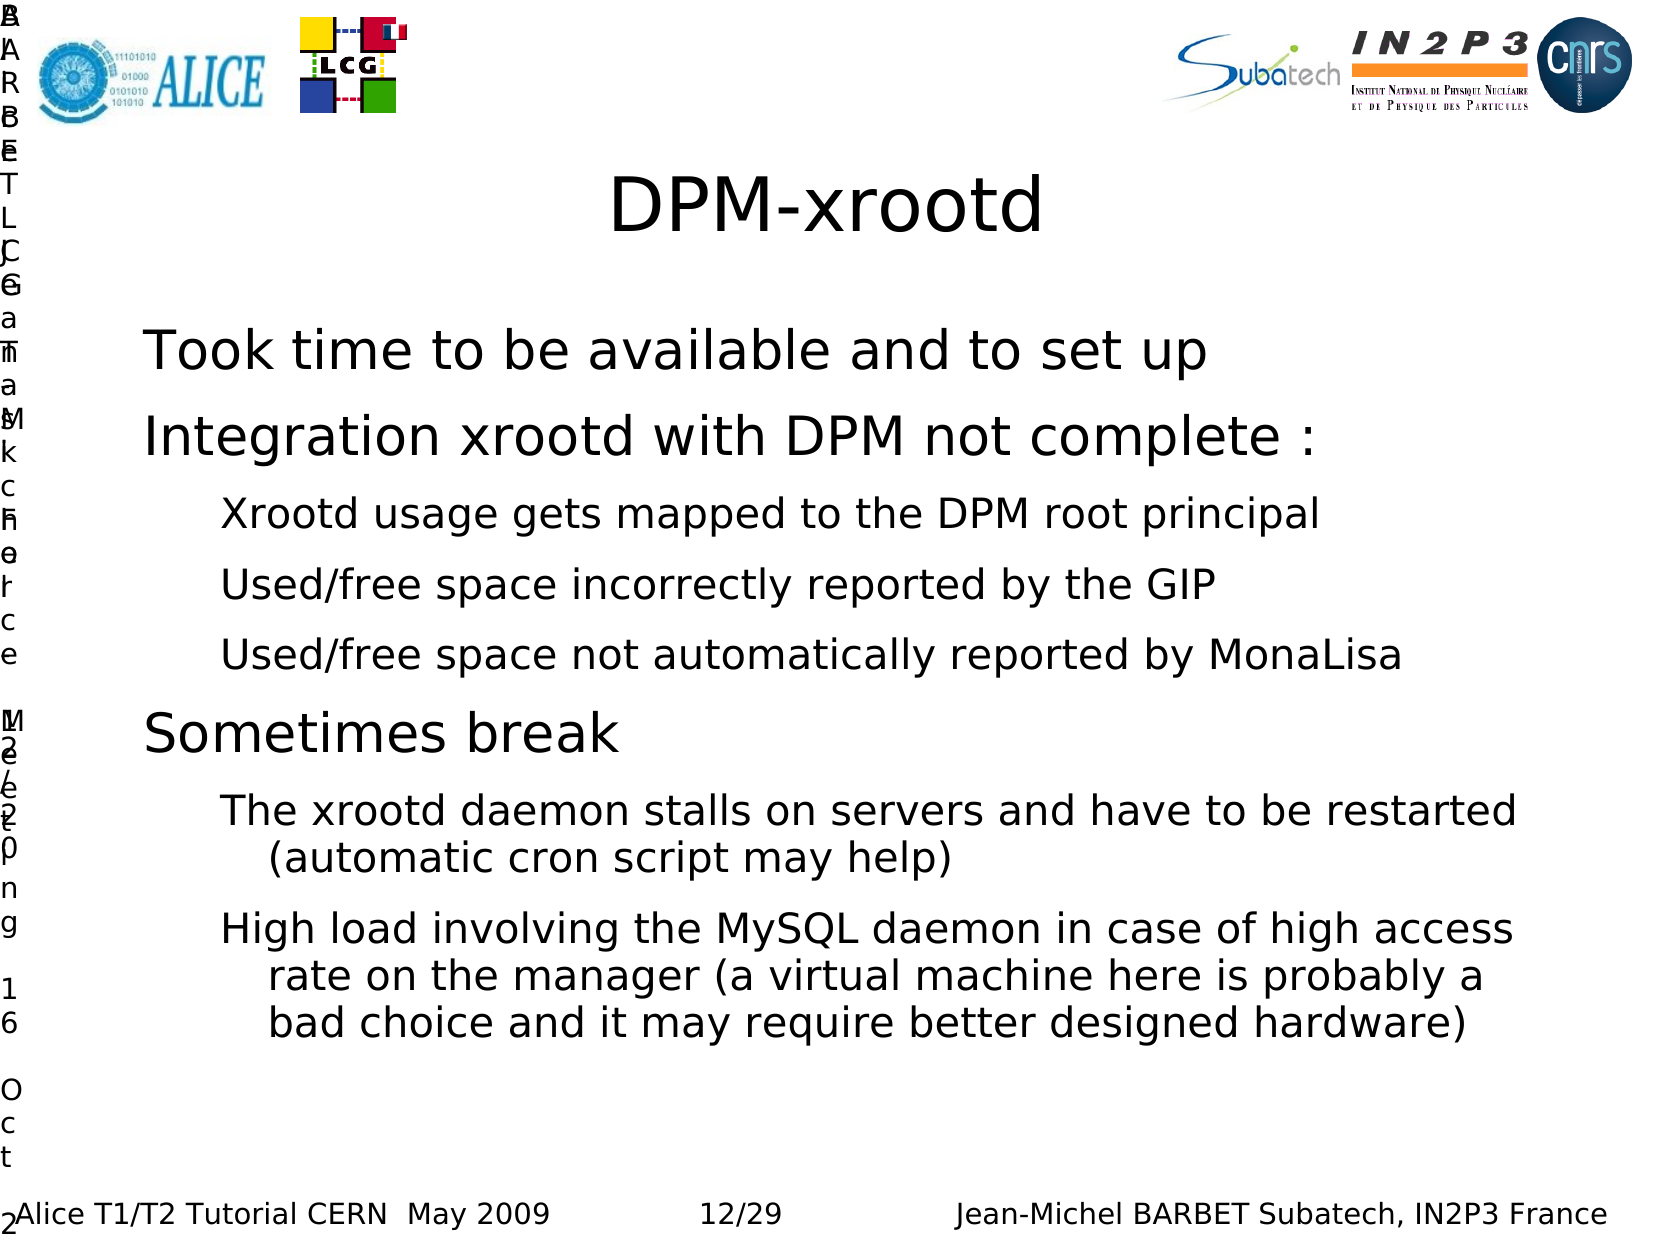

# DPM-xrootd
Took time to be available and to set up
Integration xrootd with DPM not complete :
Xrootd usage gets mapped to the DPM root principal
Used/free space incorrectly reported by the GIP
Used/free space not automatically reported by MonaLisa
Sometimes break
The xrootd daemon stalls on servers and have to be restarted (automatic cron script may help)
High load involving the MySQL daemon in case of high access rate on the manager (a virtual machine here is probably a bad choice and it may require better designed hardware)